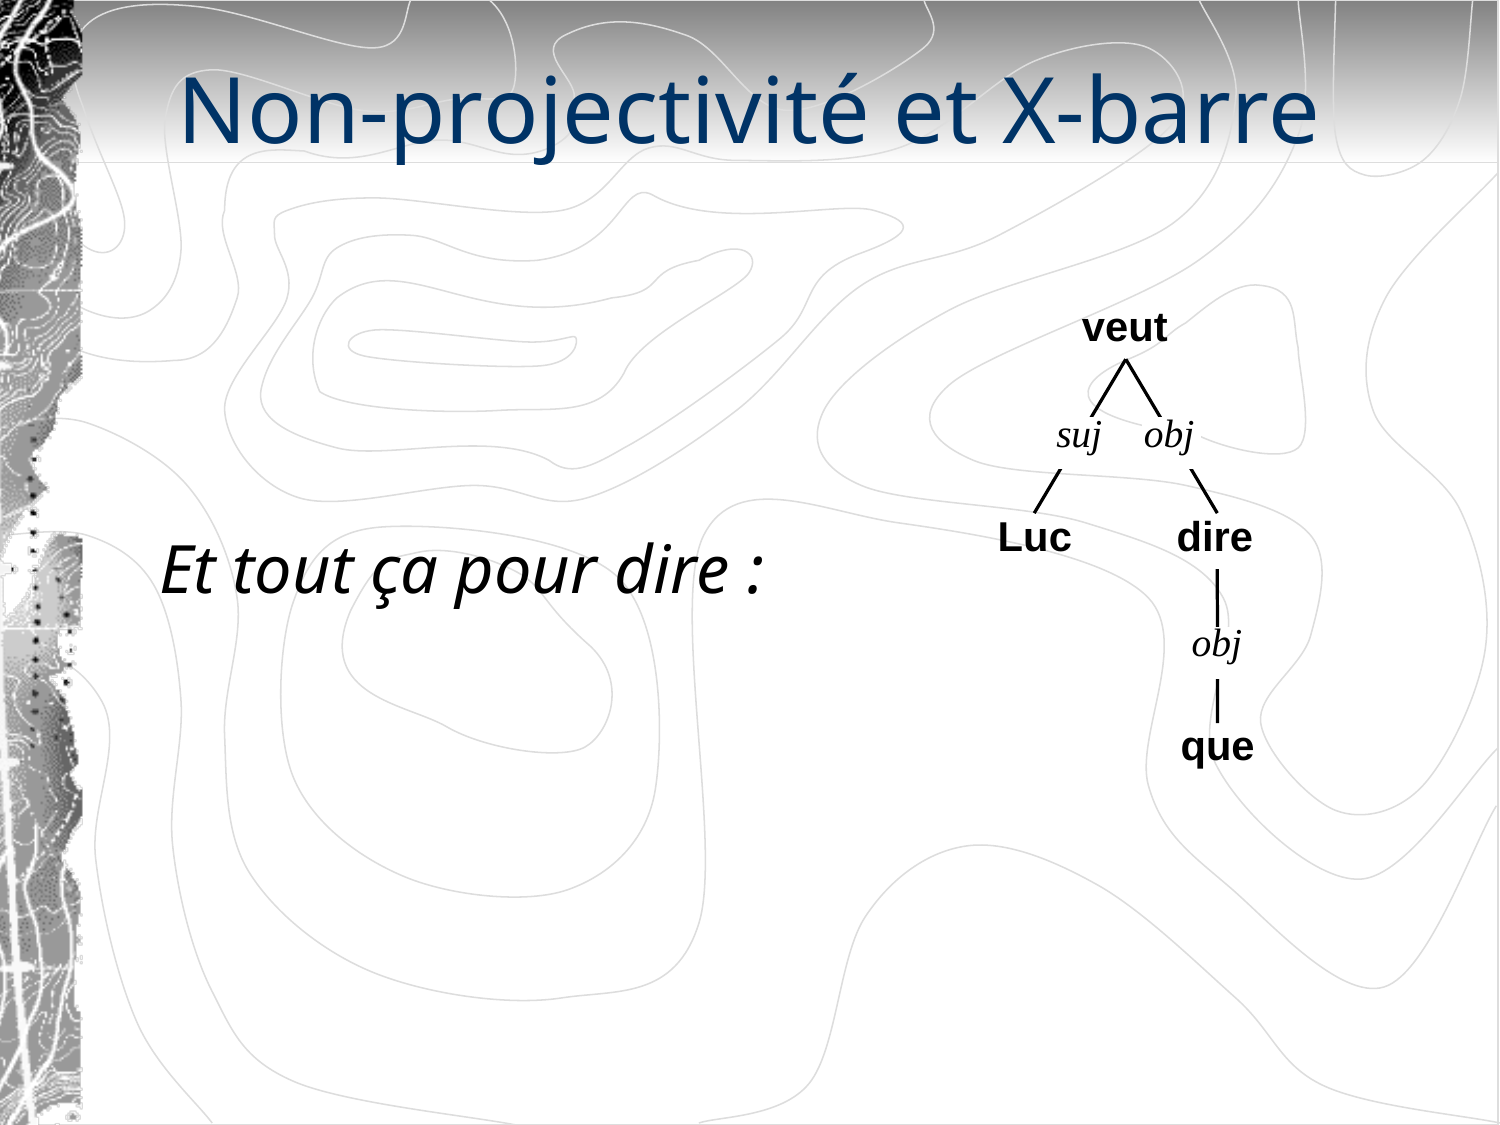

# Non-projectivité et X-barre
veut
suj
obj
Luc
dire
obj
que
Et tout ça pour dire :